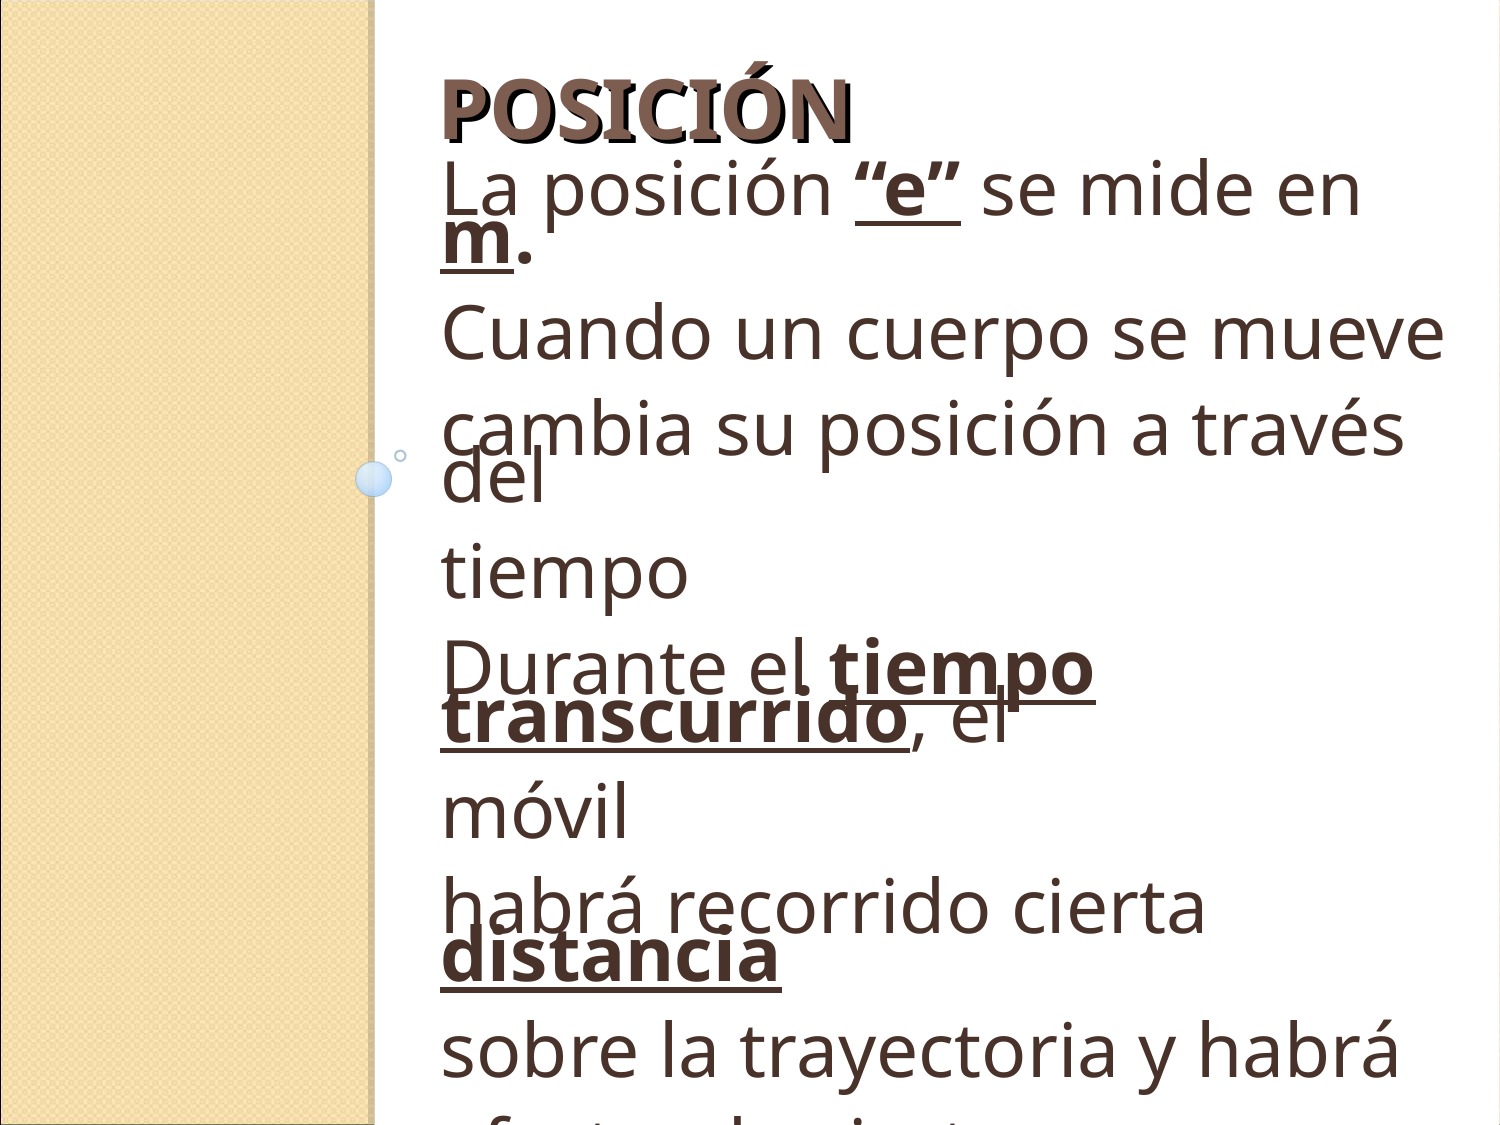

# POSICIÓN
La posición “e” se mide en m.
Cuando un cuerpo se mueve
cambia su posición a través del
tiempo
Durante el tiempo transcurrido, el
móvil
habrá recorrido cierta distancia
sobre la trayectoria y habrá
efectuado cierto desplazamiento.